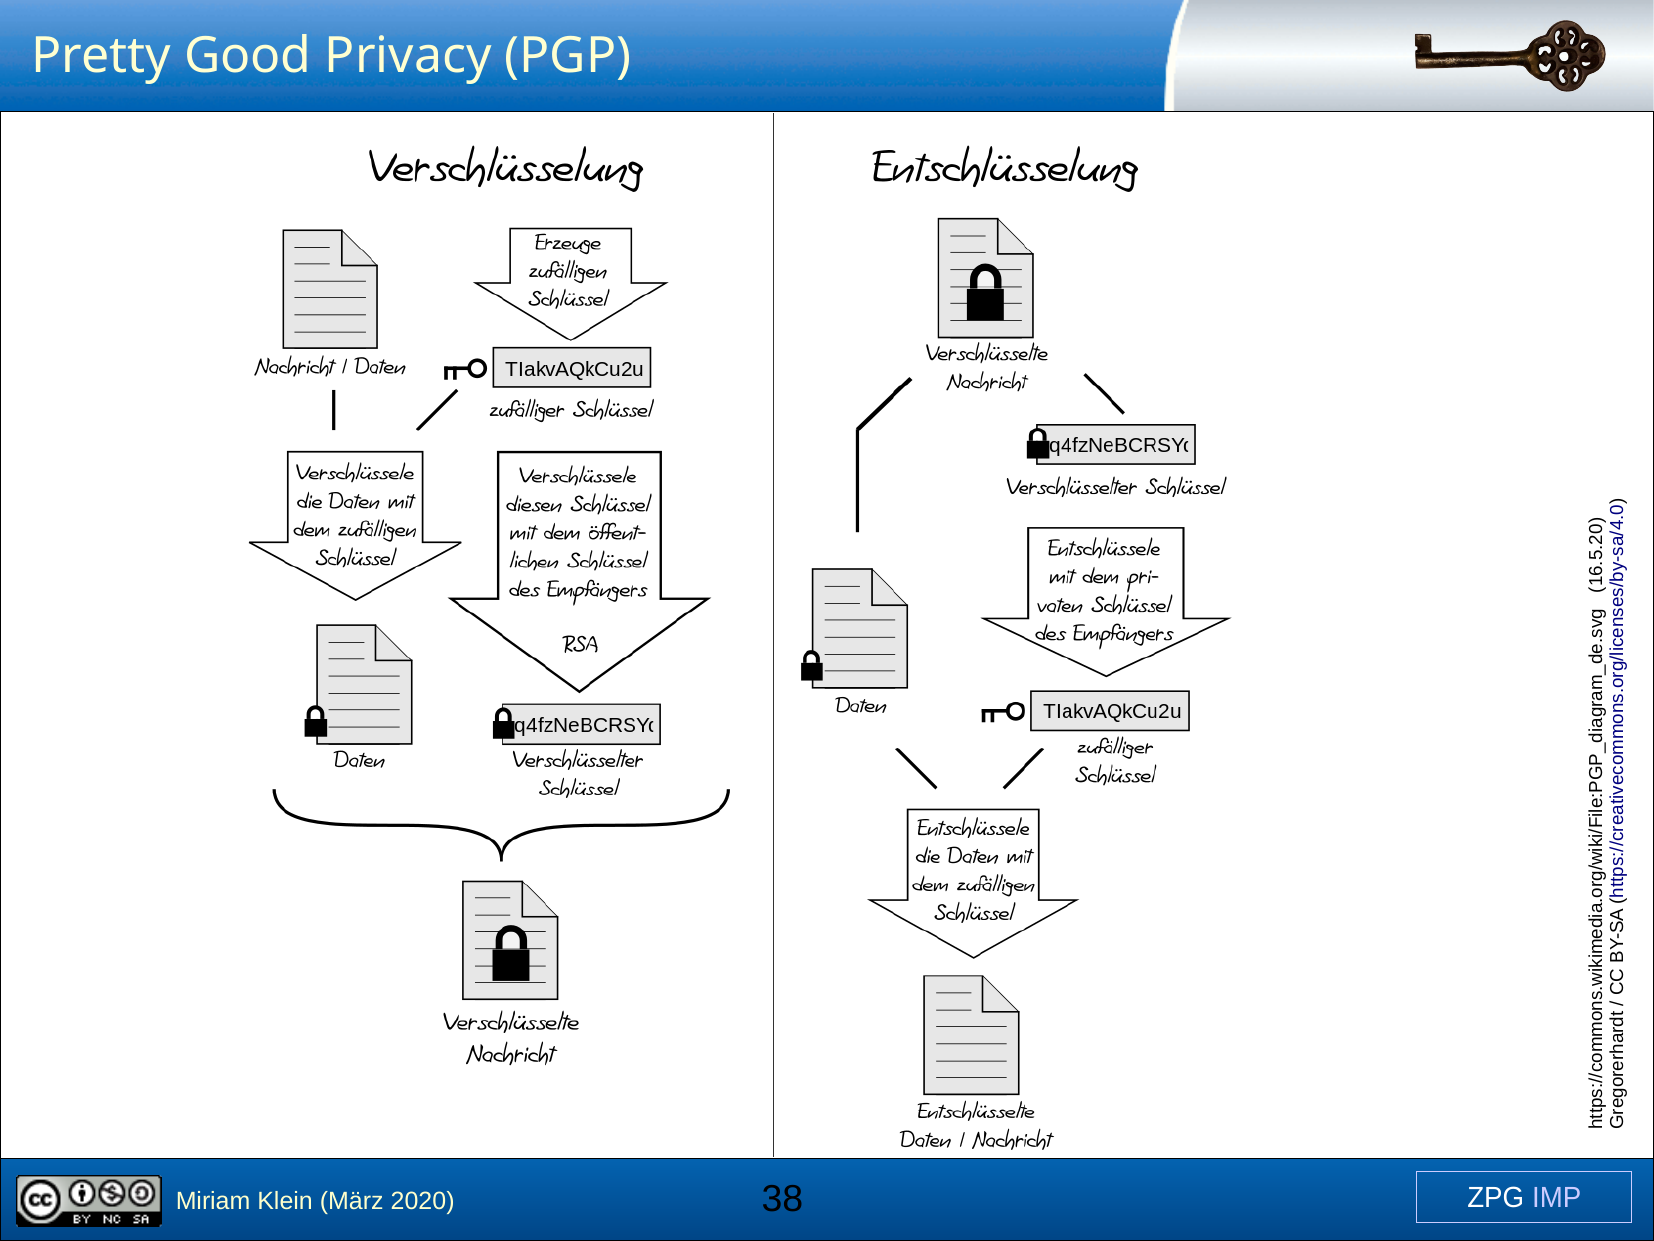

# Pretty Good Privacy (PGP)
https://commons.wikimedia.org/wiki/File:PGP_diagram_de.svg (16.5.20)
Gregorerhardt / CC BY-SA (https://creativecommons.org/licenses/by-sa/4.0)
38